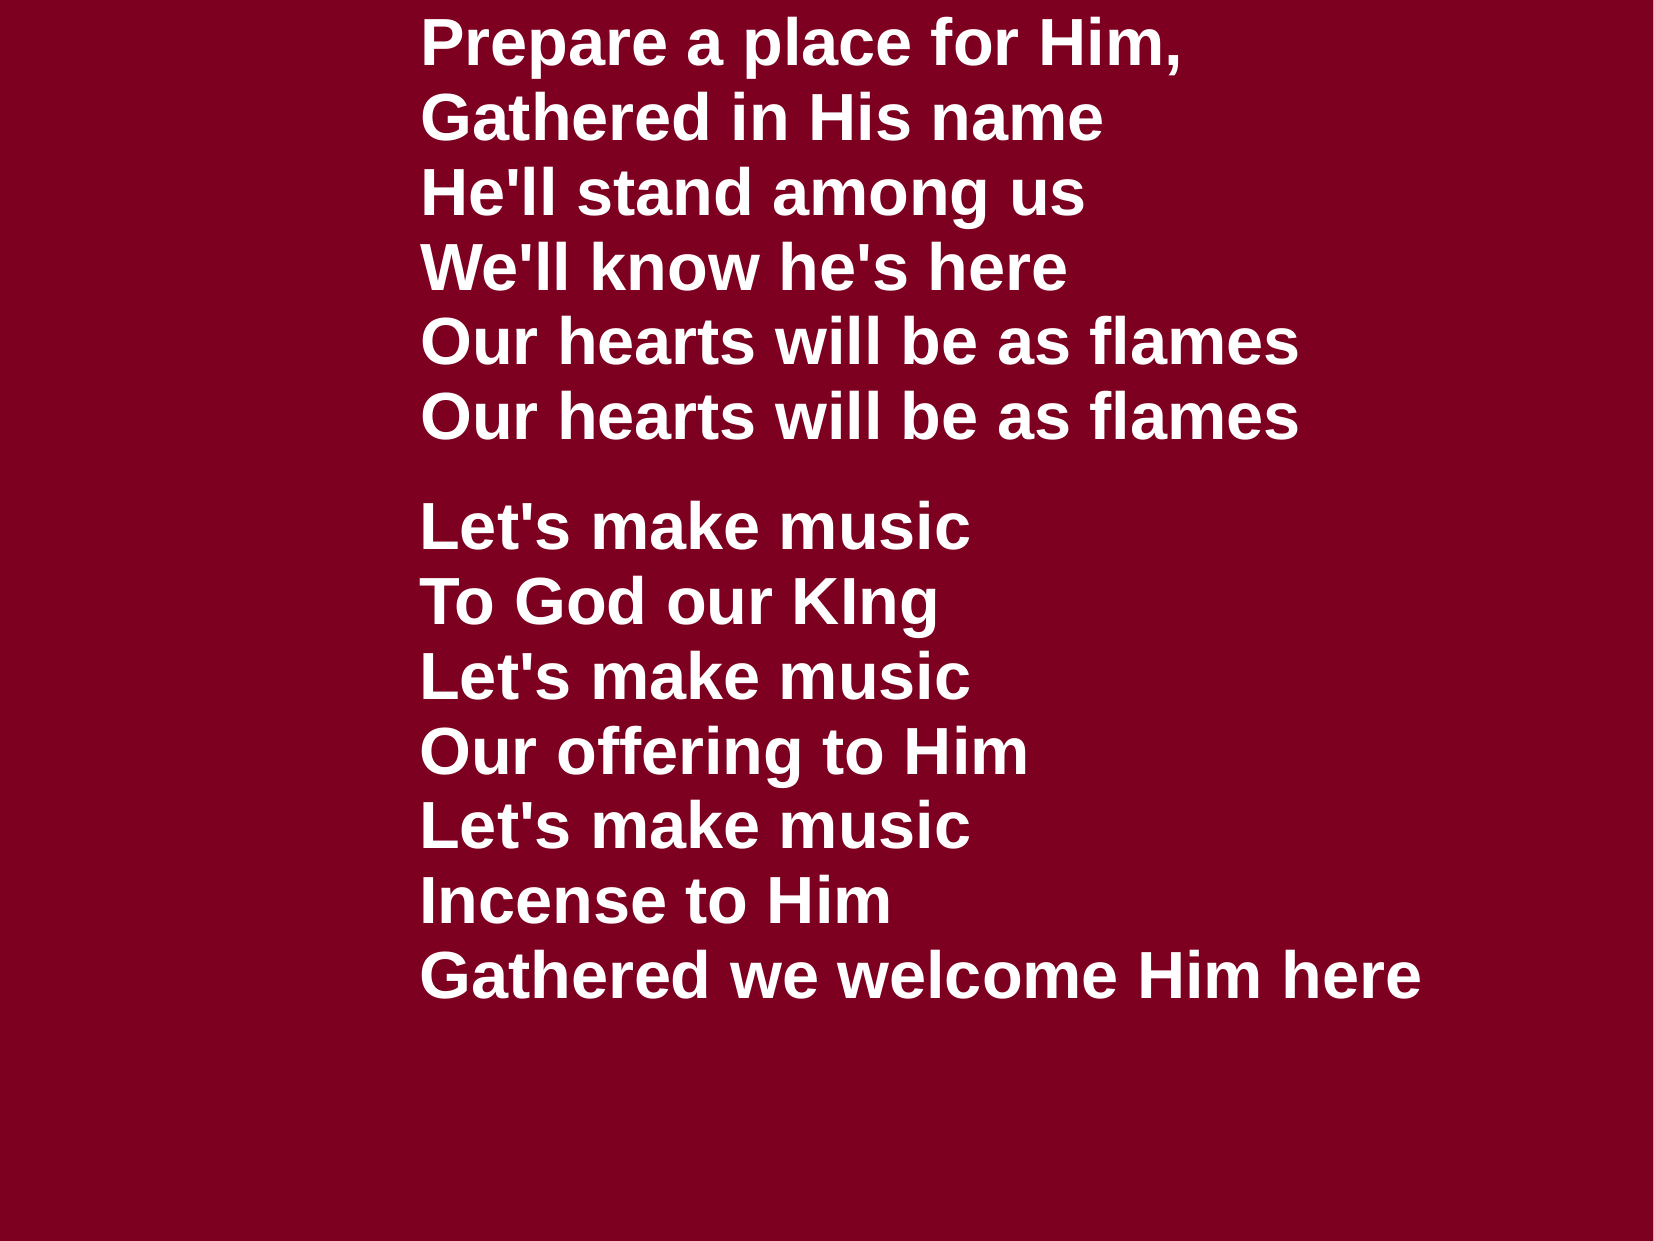

Let's make music
						To God our KIng
						Let's make music
 		Our offering to Him
						Let's make music
 		 Incense to Him
						Gathered we welcome Him here
 Prepare a place for Him,
			Gathered in His name
			He'll stand among us
			We'll know he's here
			Our hearts will be as flames
			Our hearts will be as flames
# Prepare a place for Him